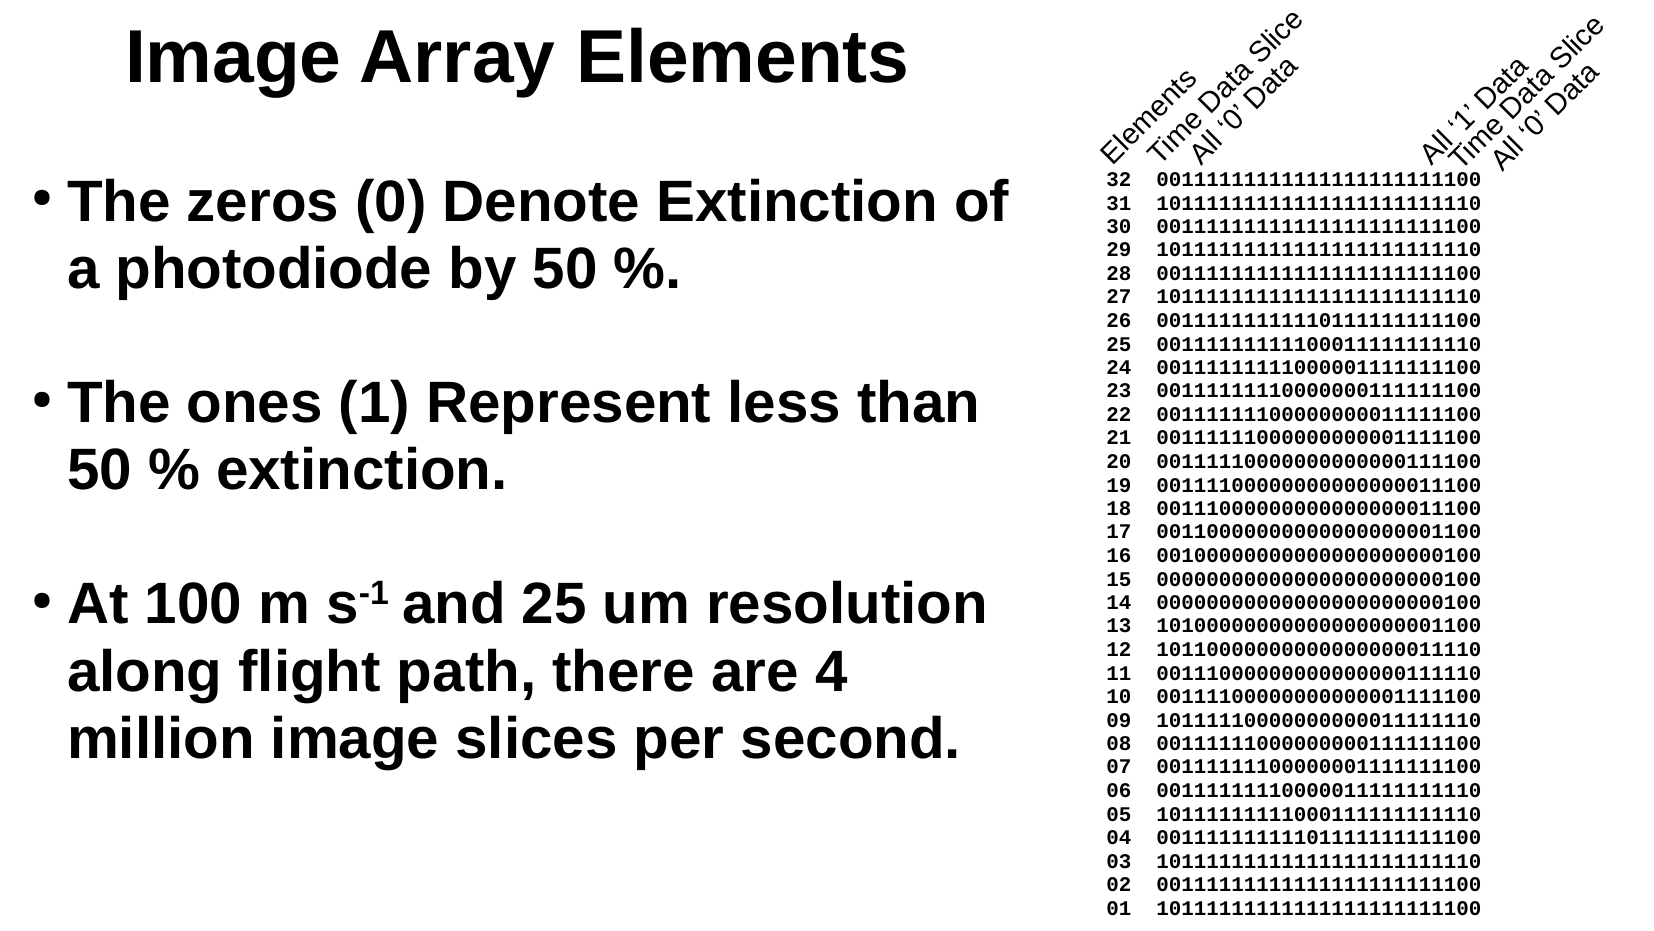

Image Array Elements
Time Data Slice
All ‘0’ Data
All ‘1’ Data
Time Data Slice
All ‘0’ Data
Elements
The zeros (0) Denote Extinction of a photodiode by 50 %.
The ones (1) Represent less than 50 % extinction.
At 100 m s-1 and 25 um resolution along flight path, there are 4 million image slices per second.
32 00111111111111111111111100
31 10111111111111111111111110
30 00111111111111111111111100
29 10111111111111111111111110
28 00111111111111111111111100
27 10111111111111111111111110
26 00111111111110111111111100
25 00111111111100011111111110
24 00111111111000001111111100
23 00111111110000000111111100
22 00111111100000000011111100
21 00111111000000000001111100
20 00111110000000000000111100
19 00111100000000000000011100
18 00111000000000000000011100
17 00110000000000000000001100
16 00100000000000000000000100
15 00000000000000000000000100
14 00000000000000000000000100
13 10100000000000000000001100
12 10110000000000000000011110
11 00111000000000000000111110
10 00111100000000000001111100
09 10111110000000000011111110
08 00111111000000000111111100
07 00111111100000001111111100
06 00111111110000011111111110
05 10111111111000111111111110
04 00111111111101111111111100
03 10111111111111111111111110
02 00111111111111111111111100
01 10111111111111111111111100